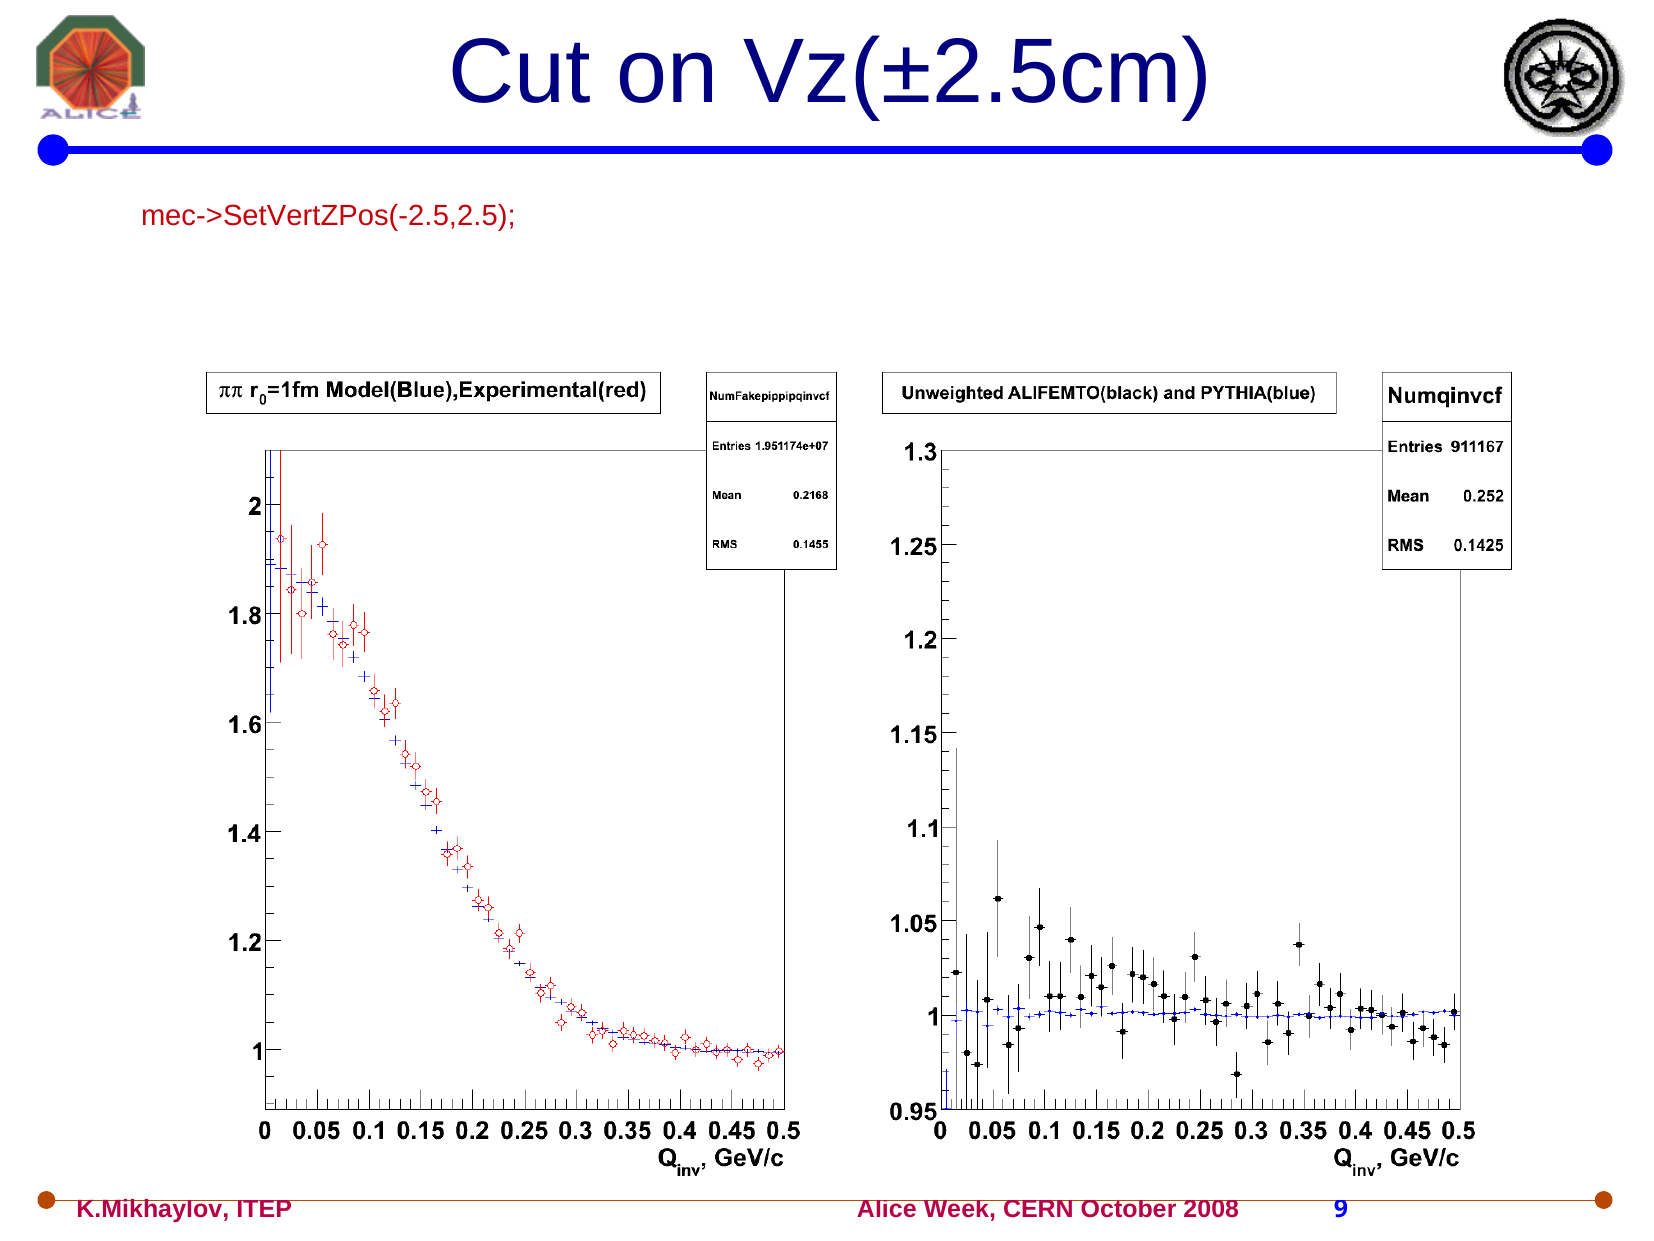

# Cut on Vz(±2.5cm)
mec->SetVertZPos(-2.5,2.5);
K.Mikhaylov, ITEP Alice Week, CERN October 2008